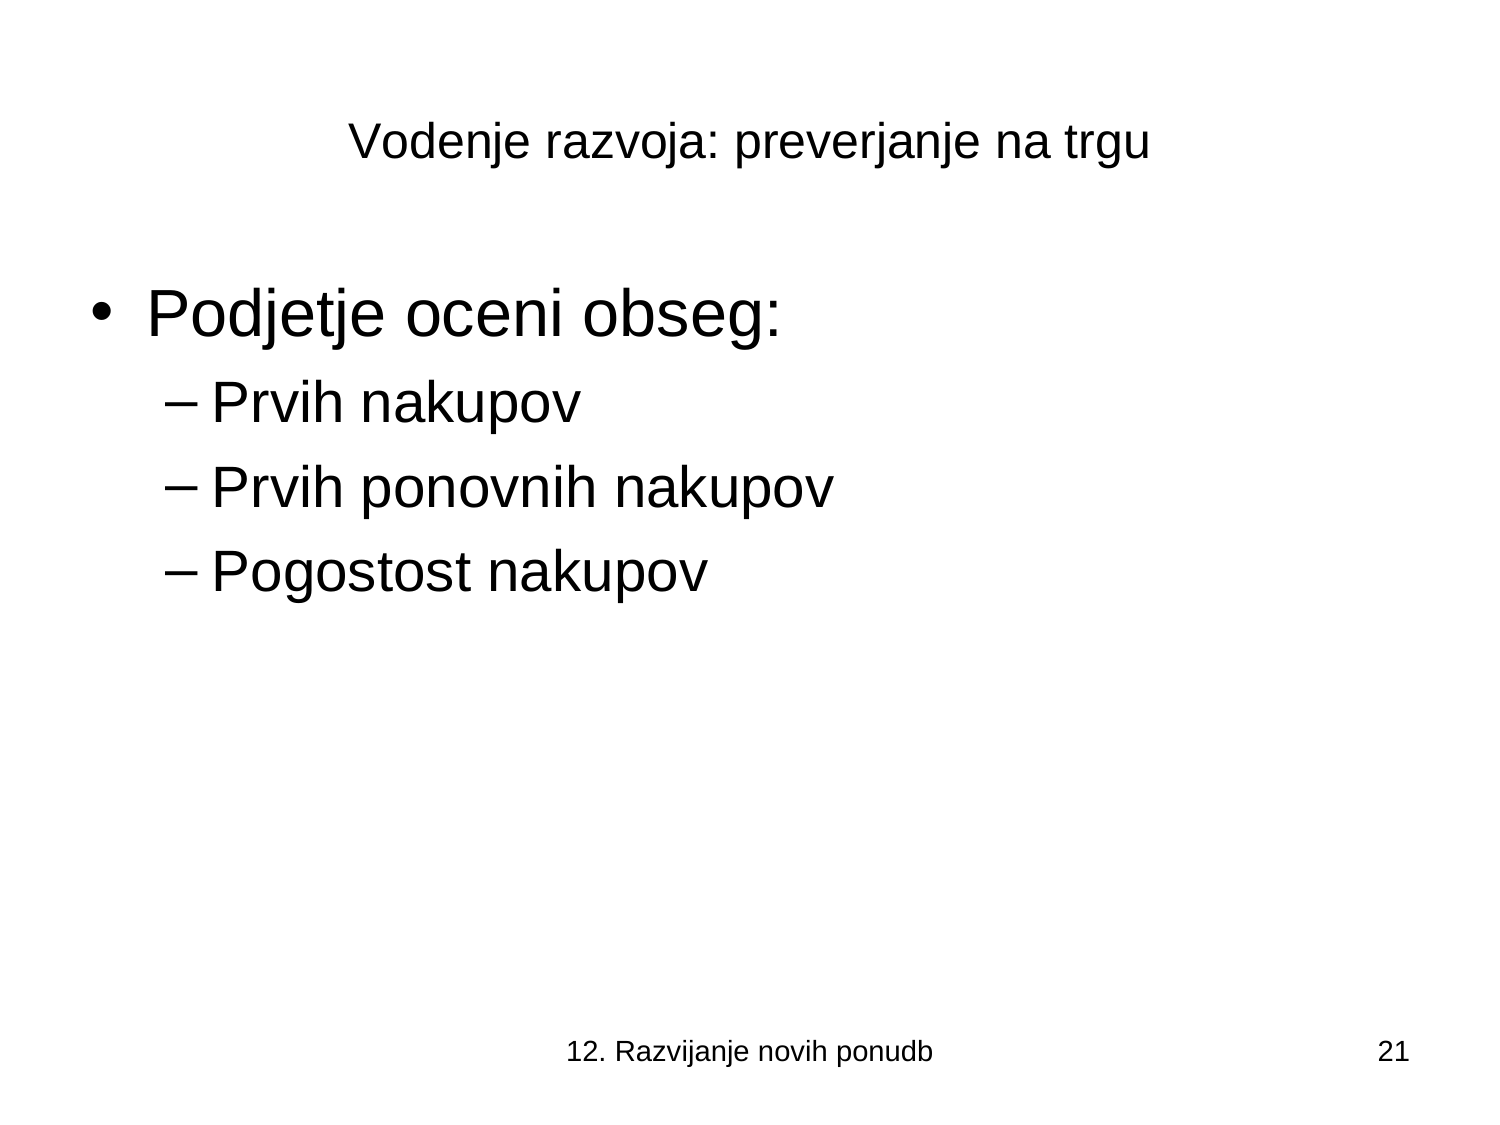

# Vodenje razvoja: preverjanje na trgu
Podjetje oceni obseg:
Prvih nakupov
Prvih ponovnih nakupov
Pogostost nakupov
12. Razvijanje novih ponudb